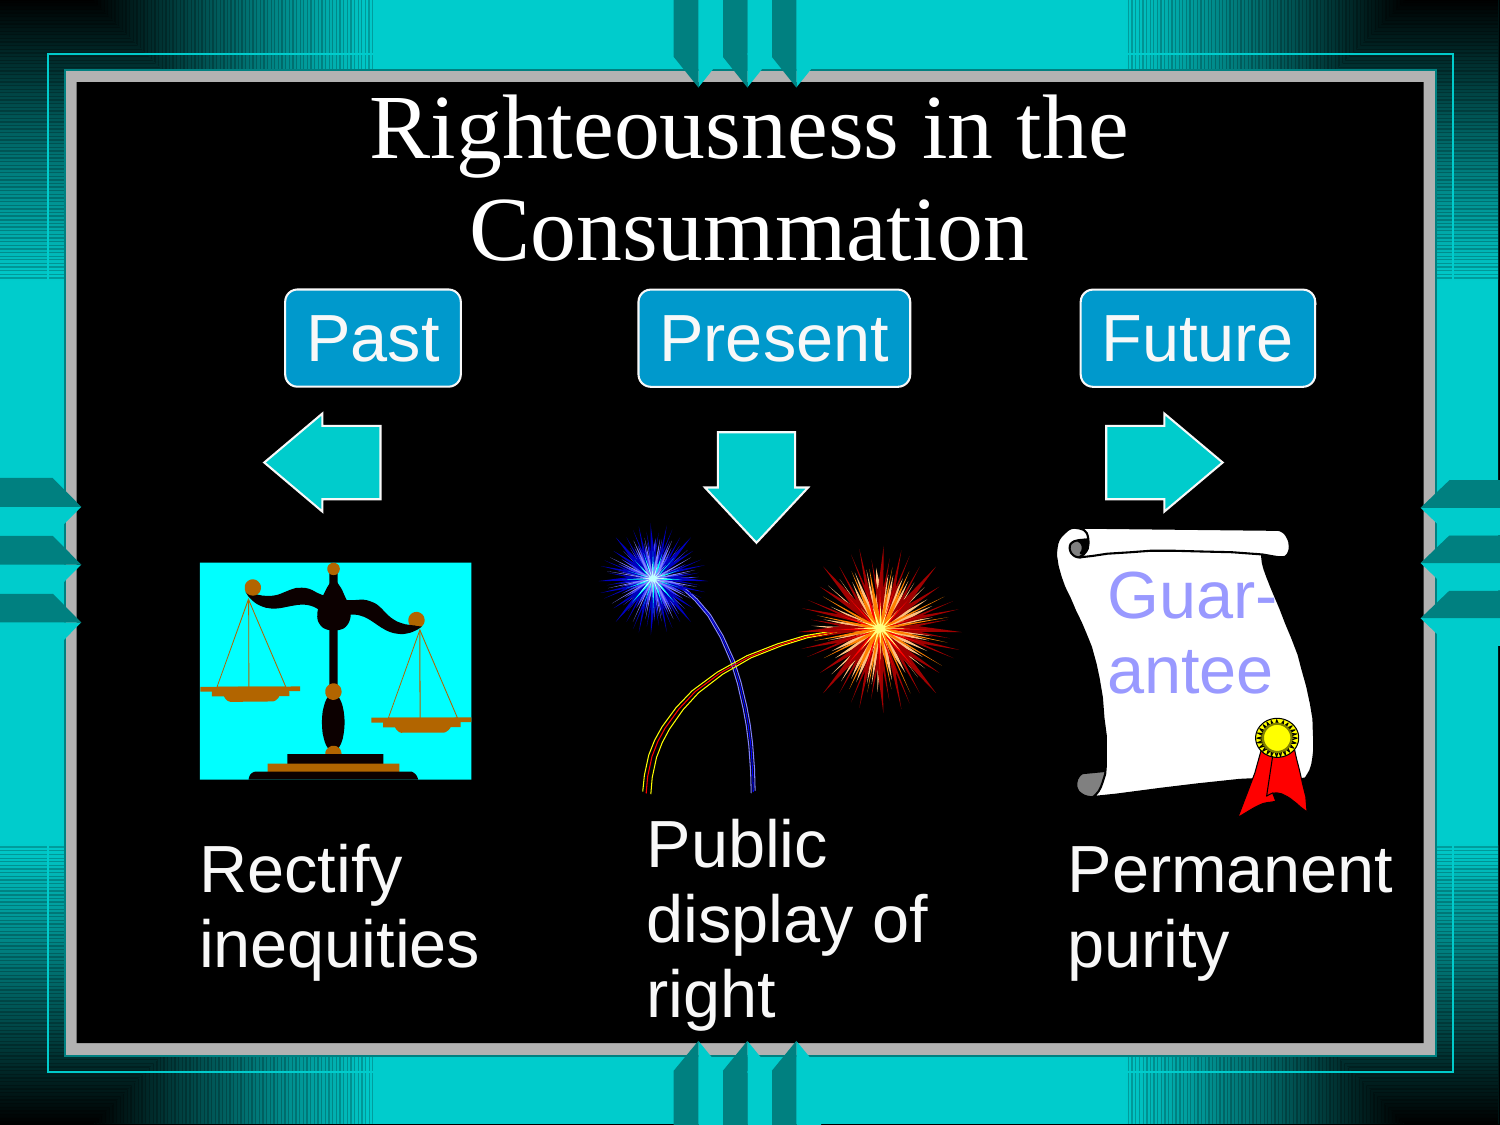

# Righteousness in the Consummation
Past
Present
Future
Public display of right
Guar-antee
Permanent purity
Rectify inequities